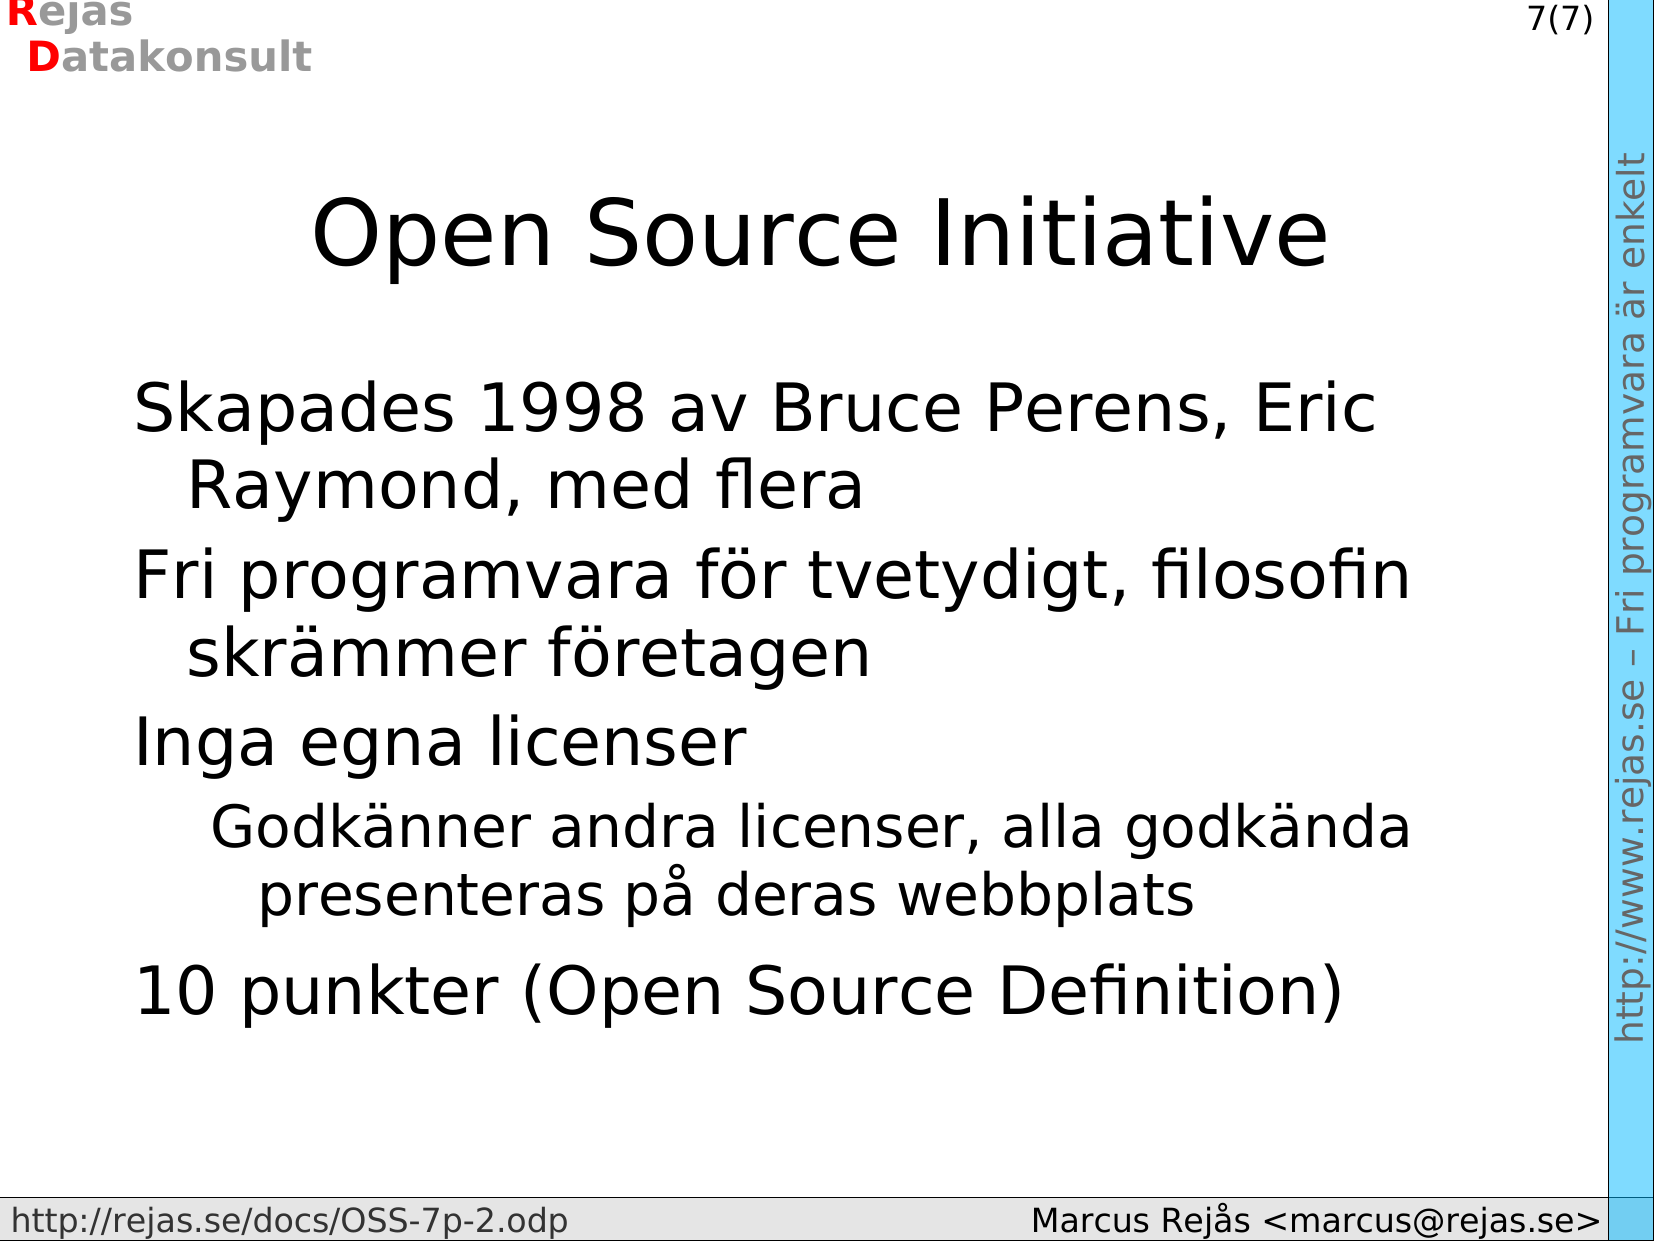

# Open Source Initiative
Skapades 1998 av Bruce Perens, Eric Raymond, med flera
Fri programvara för tvetydigt, filosofin skrämmer företagen
Inga egna licenser
Godkänner andra licenser, alla godkända presenteras på deras webbplats
10 punkter (Open Source Definition)